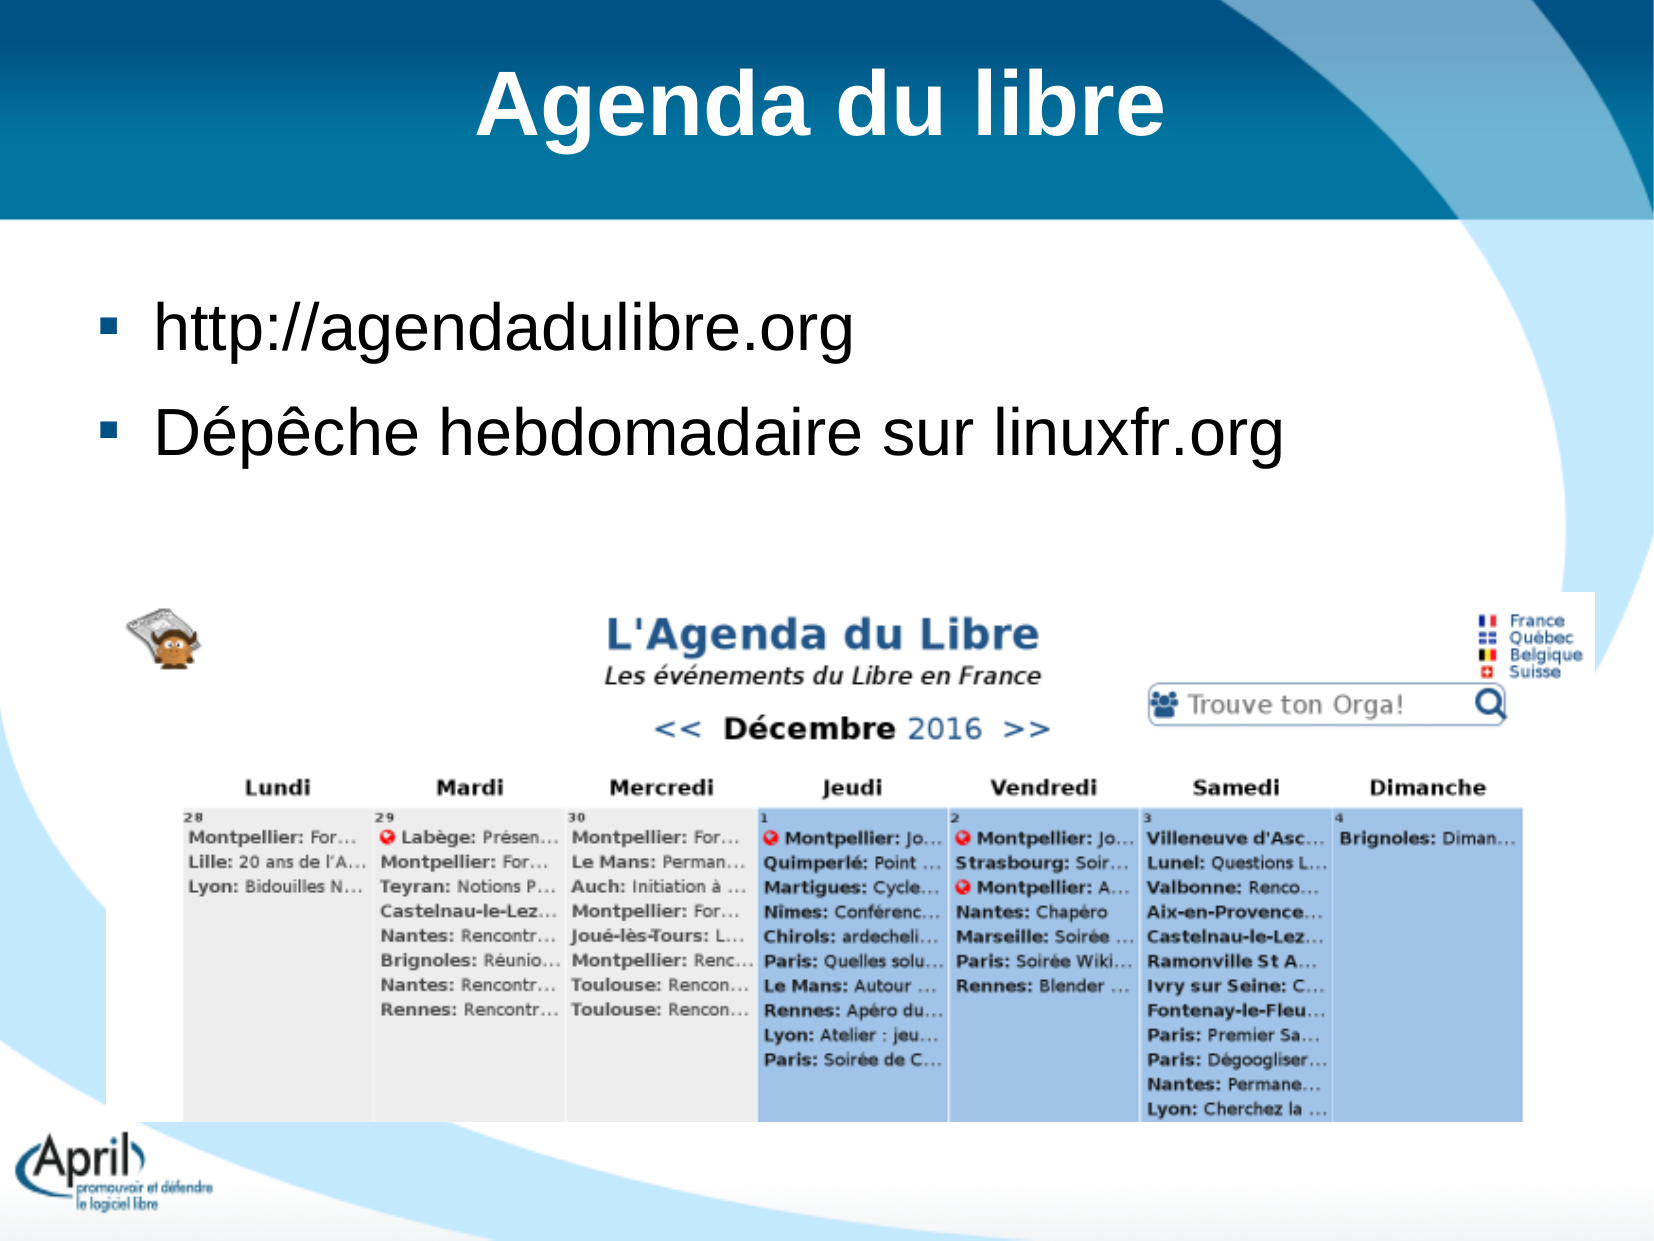

# Agenda du libre
http://agendadulibre.org
Dépêche hebdomadaire sur linuxfr.org